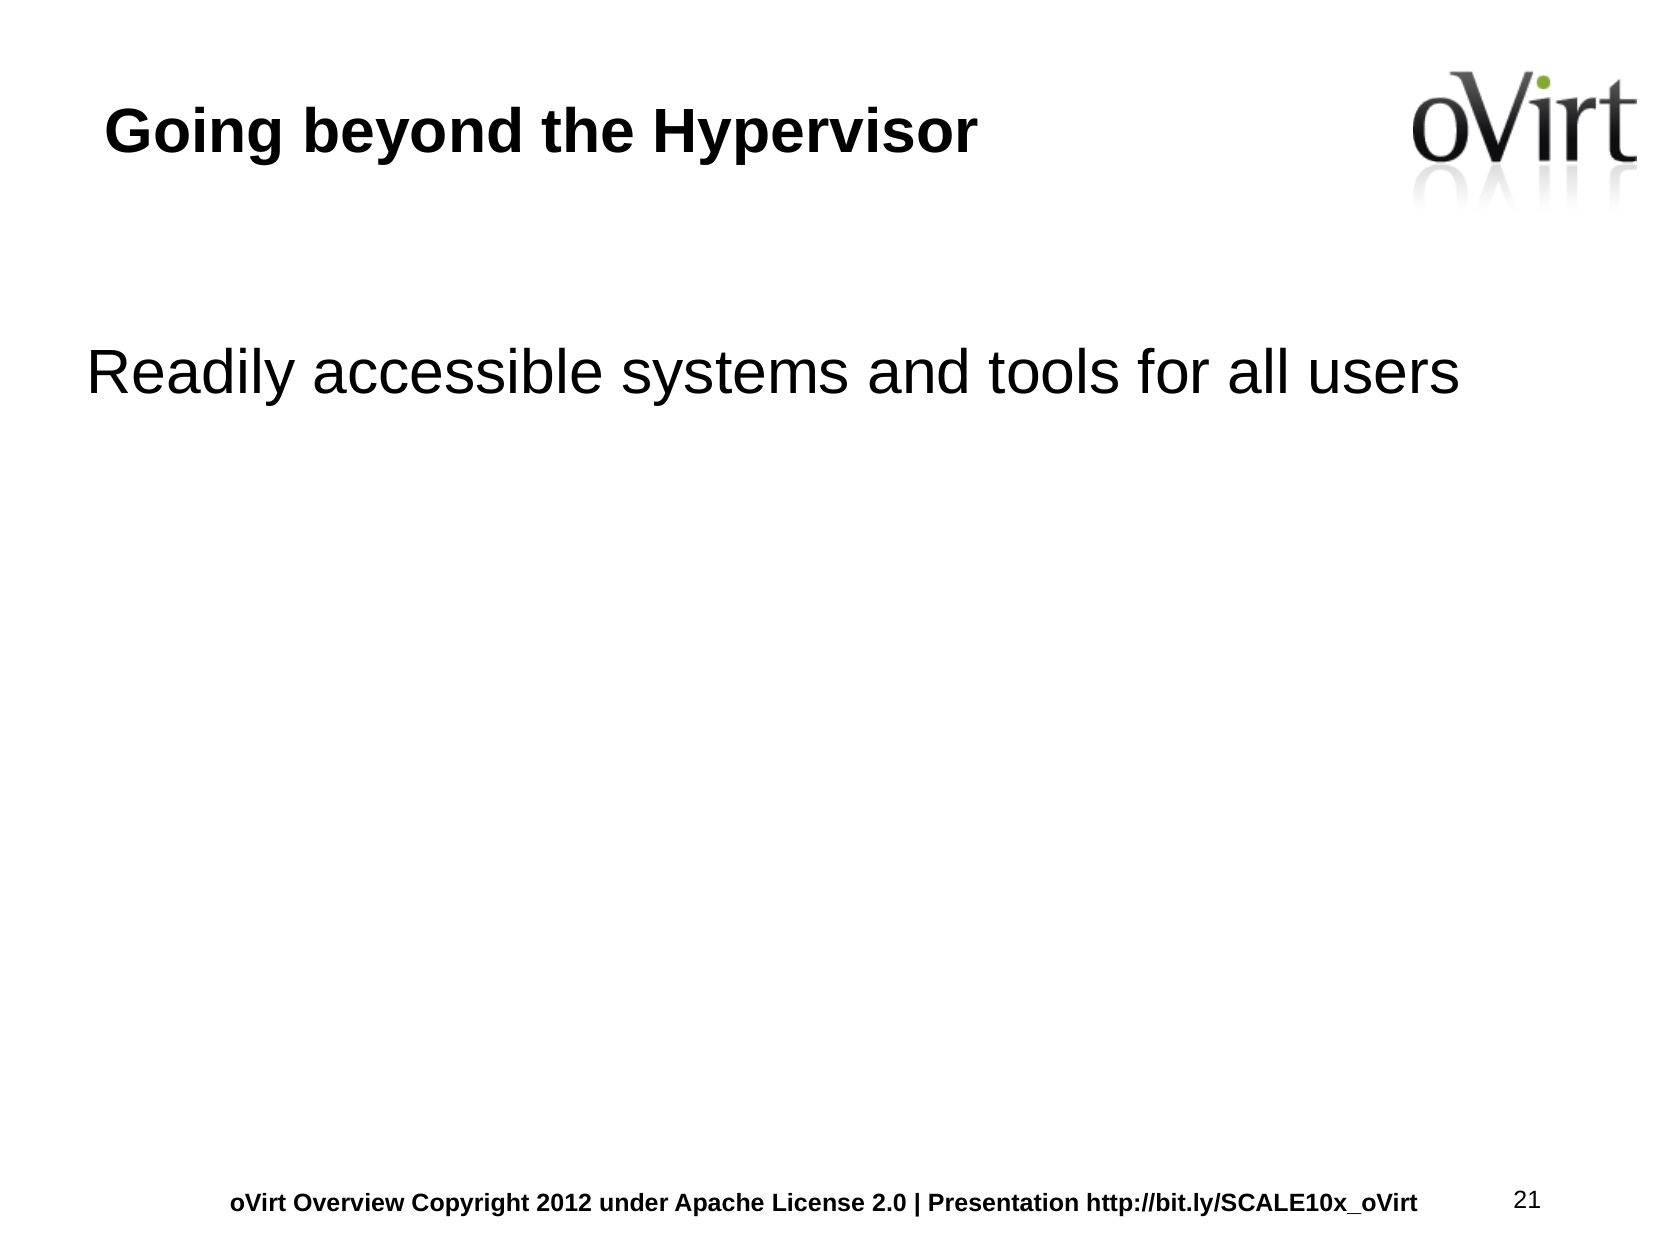

# Going beyond the Hypervisor
Readily accessible systems and tools for all users